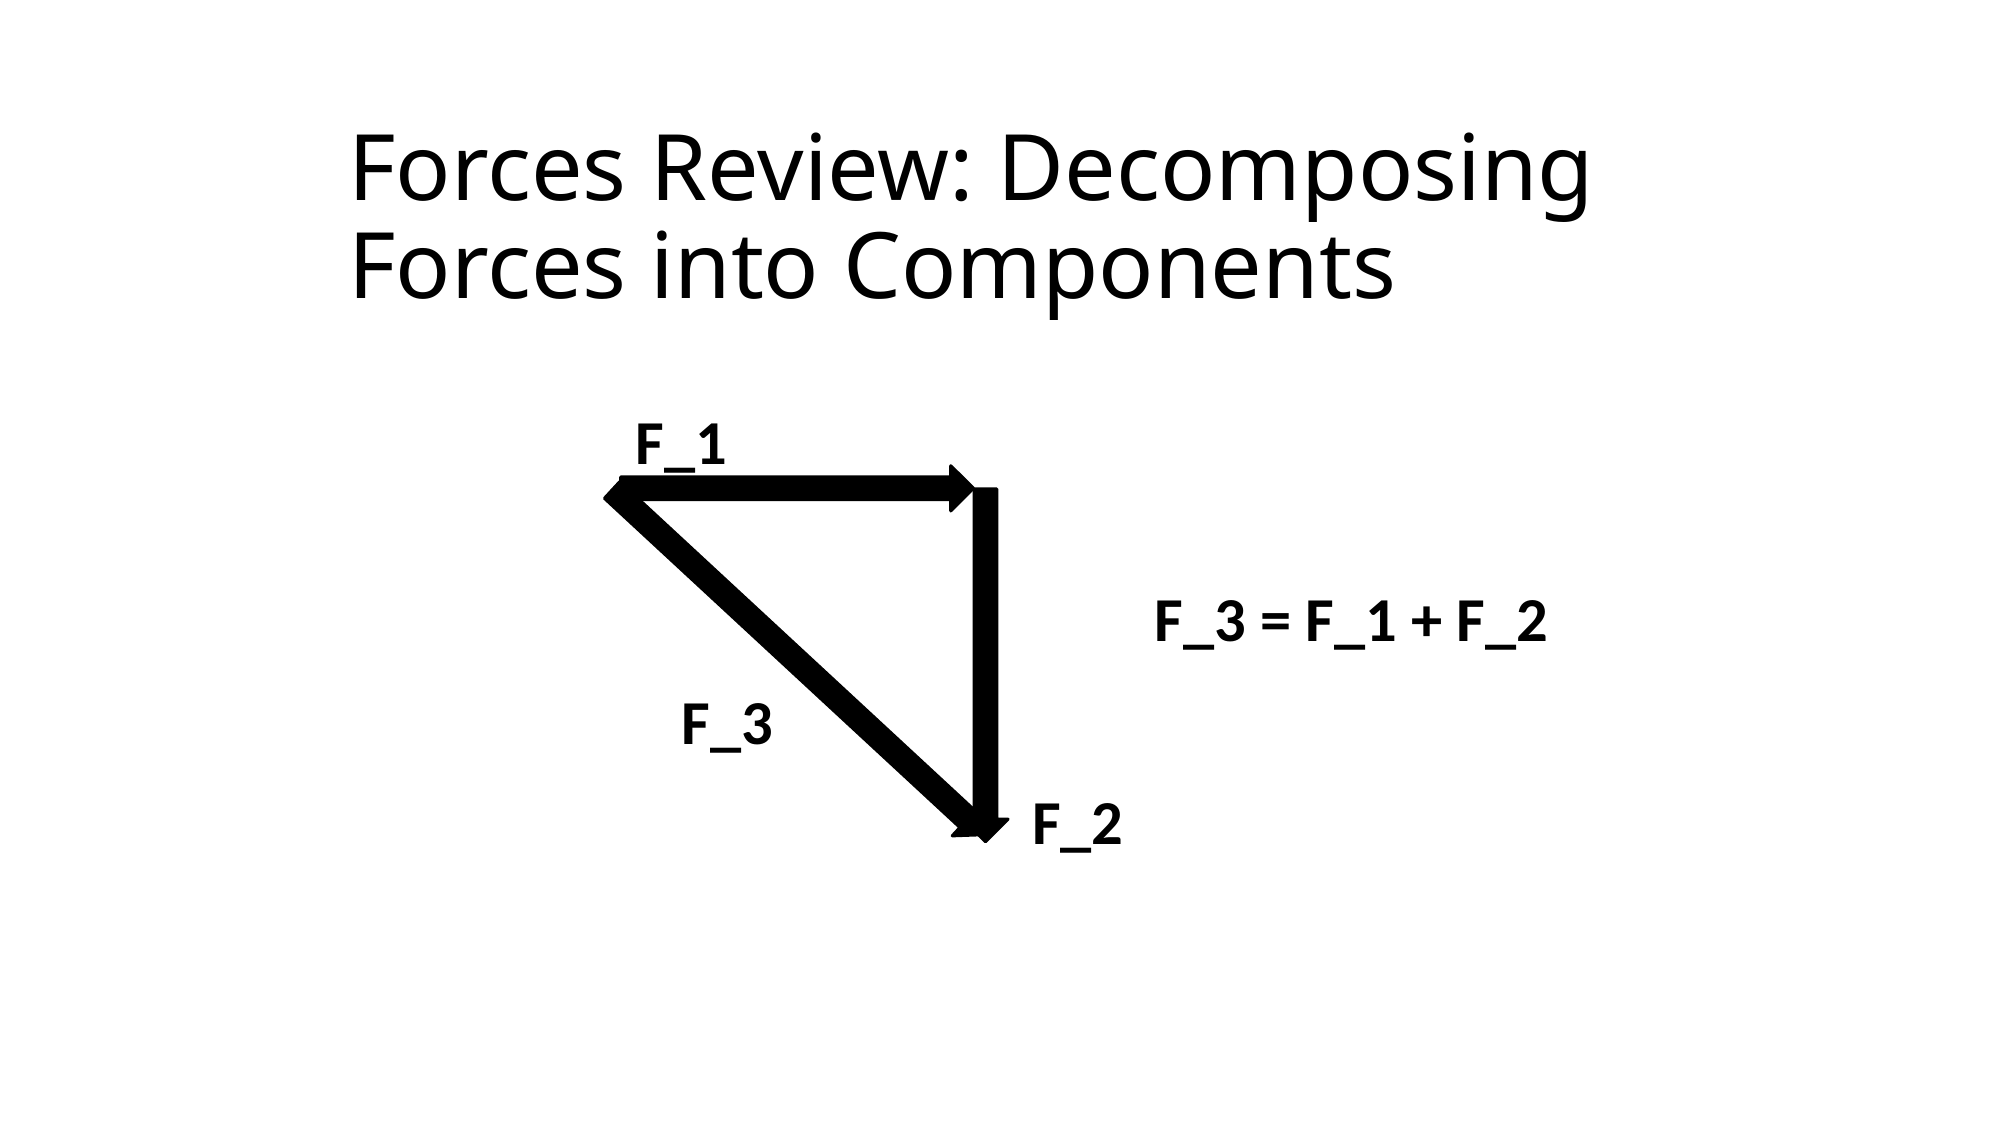

# Forces Review: Decomposing Forces into Components
F_1
F_3 = F_1 + F_2
F_3
F_2